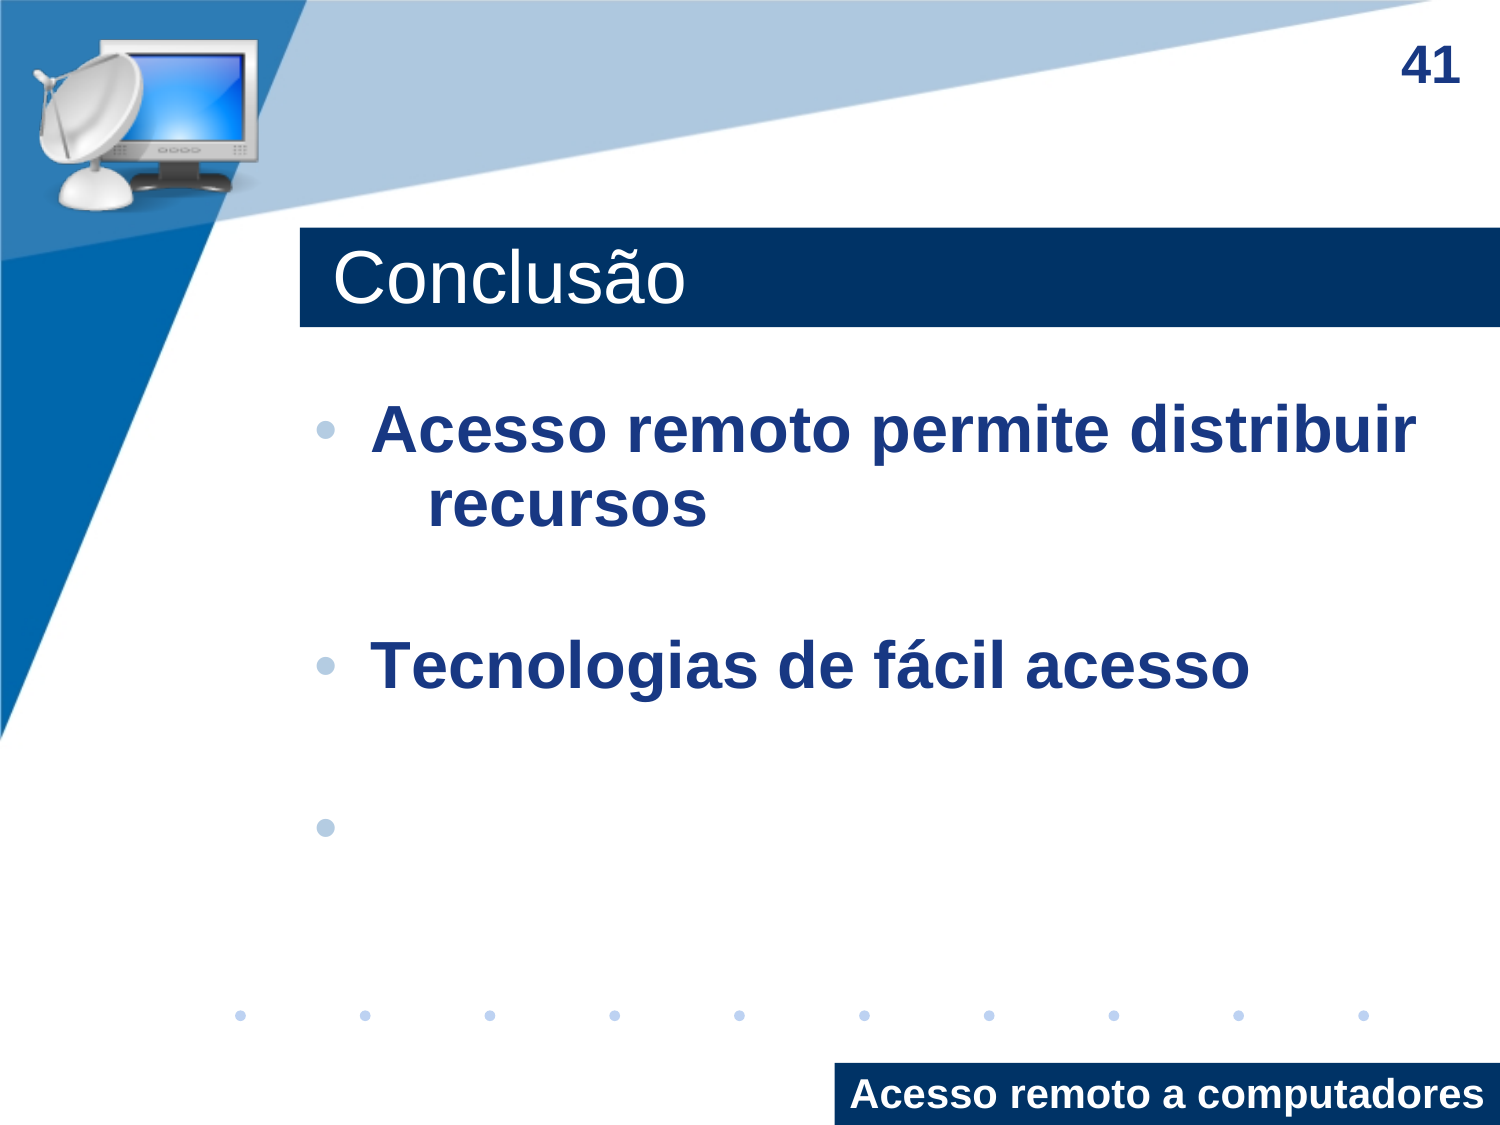

# Conclusão
Acesso remoto permite distribuir recursos
Tecnologias de fácil acesso